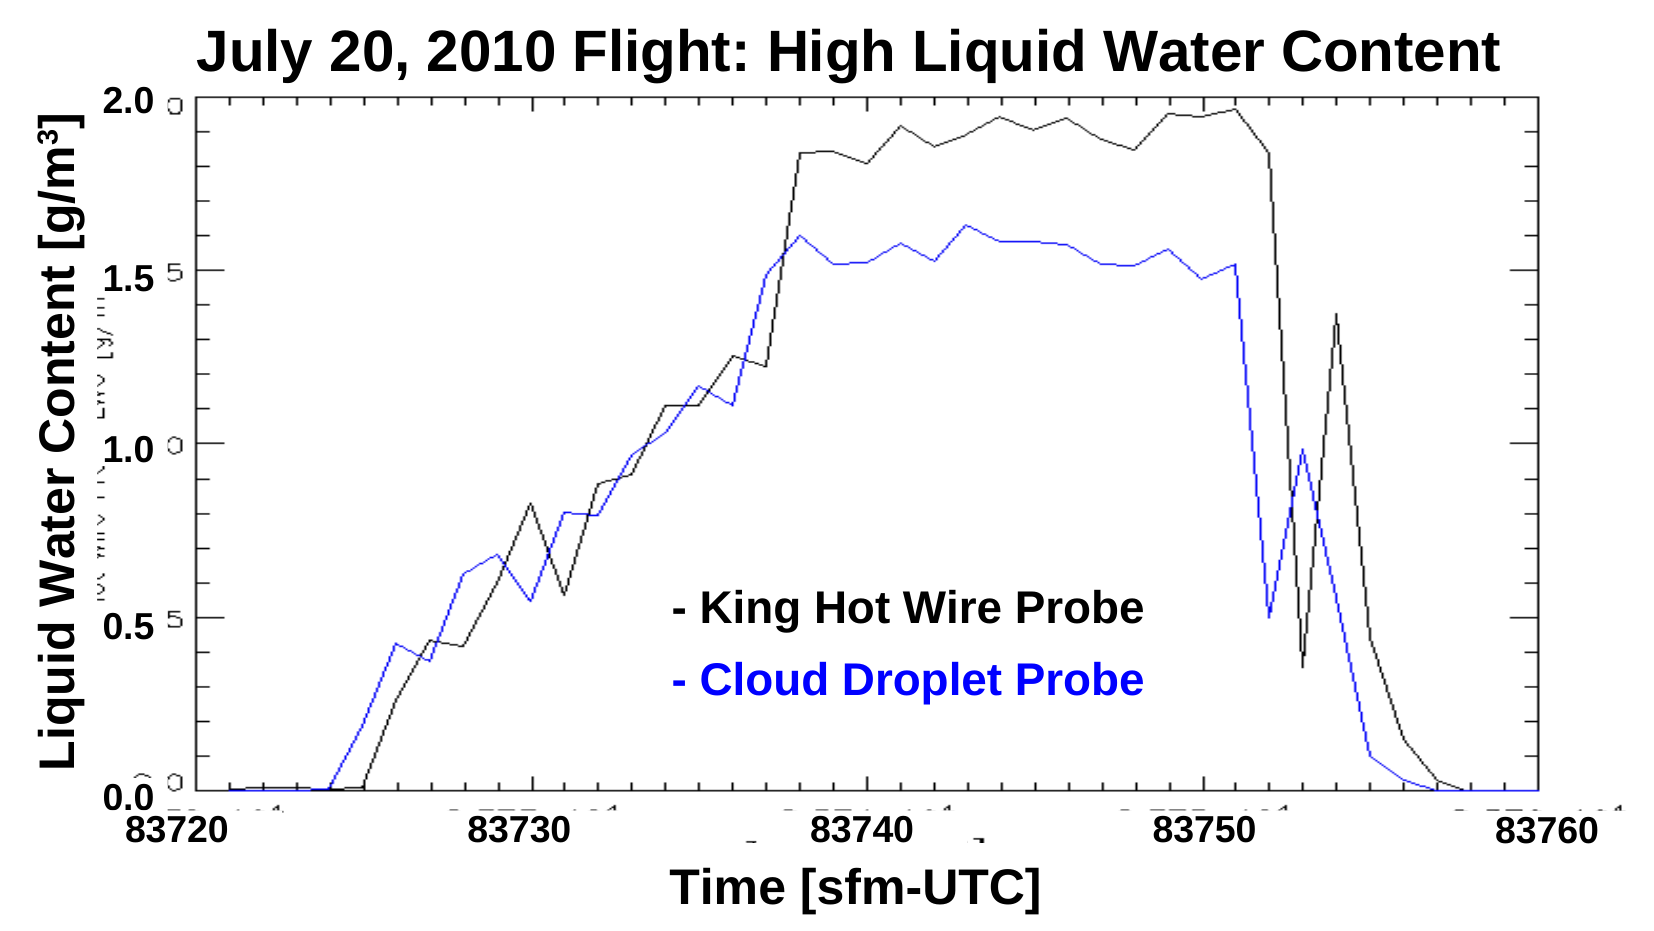

July 20, 2010 Flight: High Liquid Water Content
2.0
1.5
Liquid Water Content [g/m3]
1.0
- King Hot Wire Probe
- Cloud Droplet Probe
0.5
0.0
83720
83730
83740
83750
83760
Time [sfm-UTC]